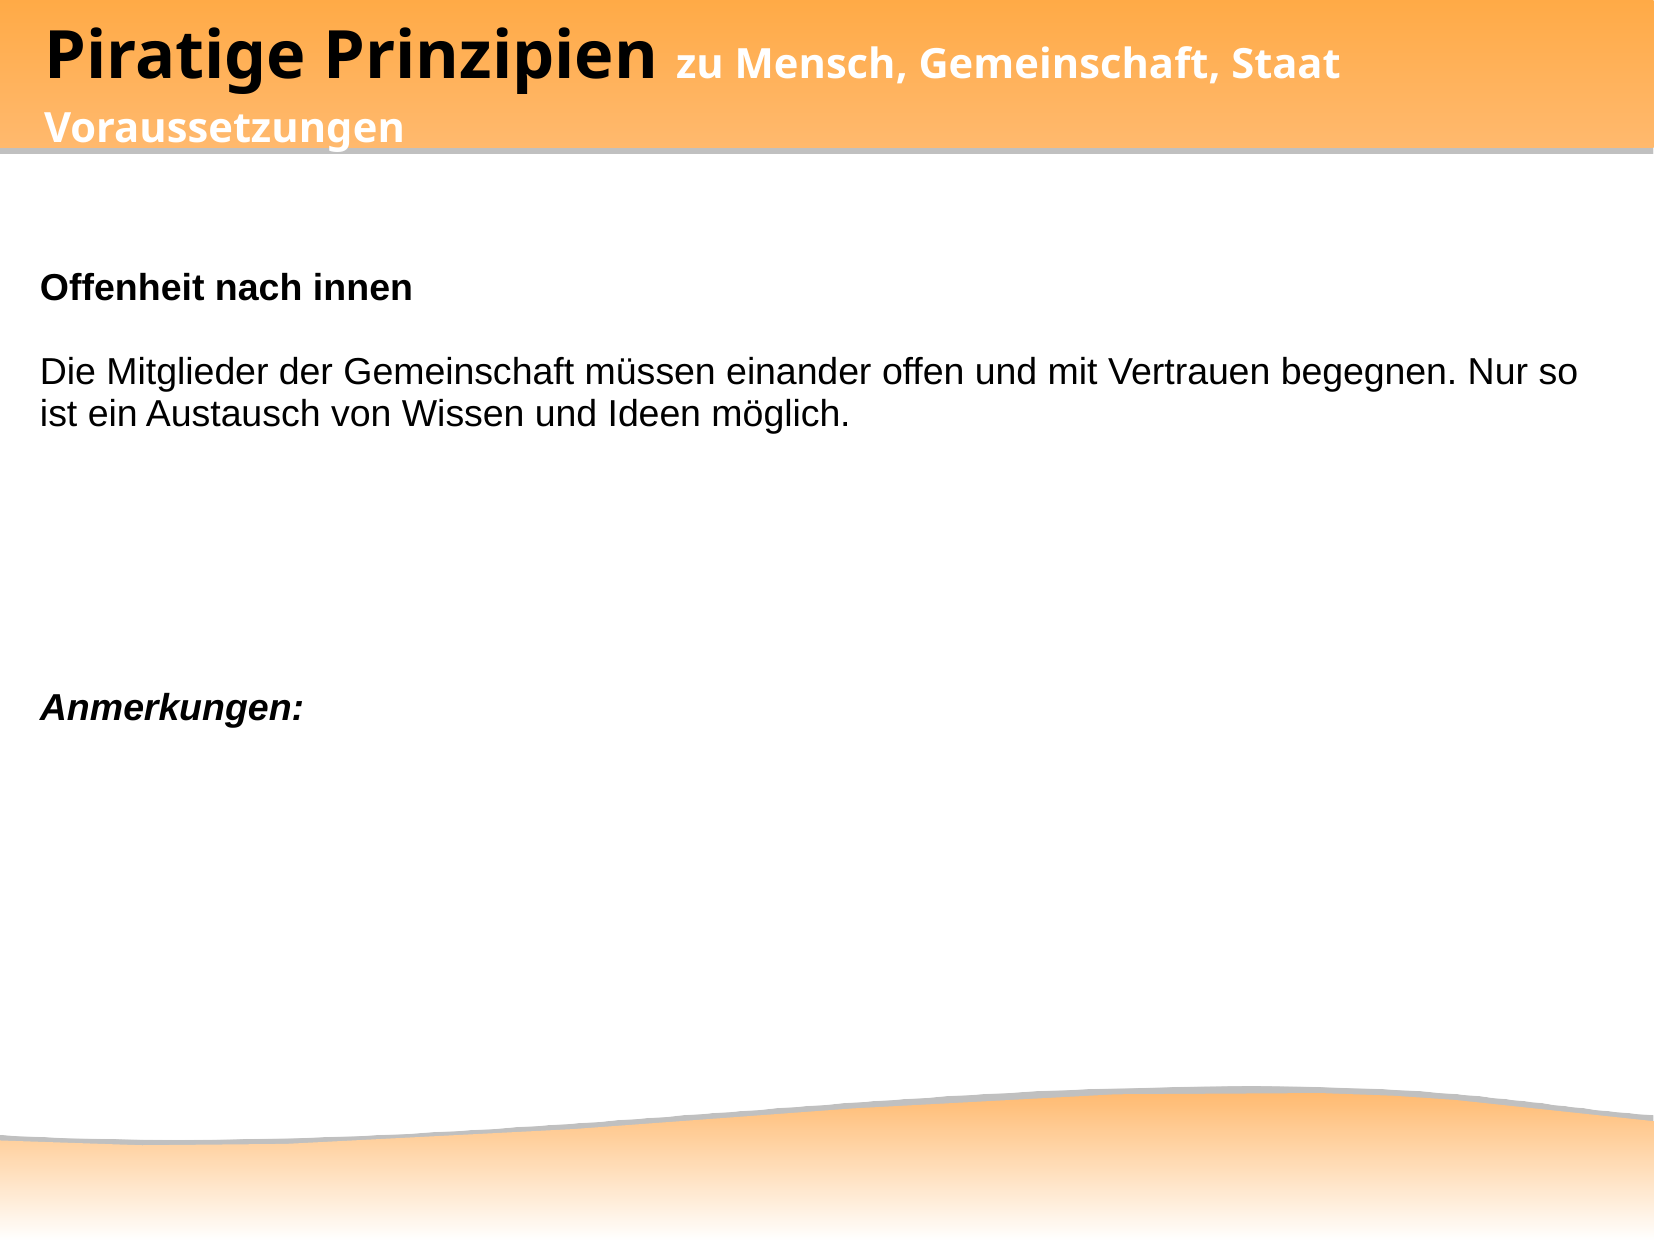

Piratige Prinzipien zu Mensch, Gemeinschaft, Staat
Voraussetzungen
Offenheit nach innen
Die Mitglieder der Gemeinschaft müssen einander offen und mit Vertrauen begegnen. Nur so ist ein Austausch von Wissen und Ideen möglich.
Anmerkungen: